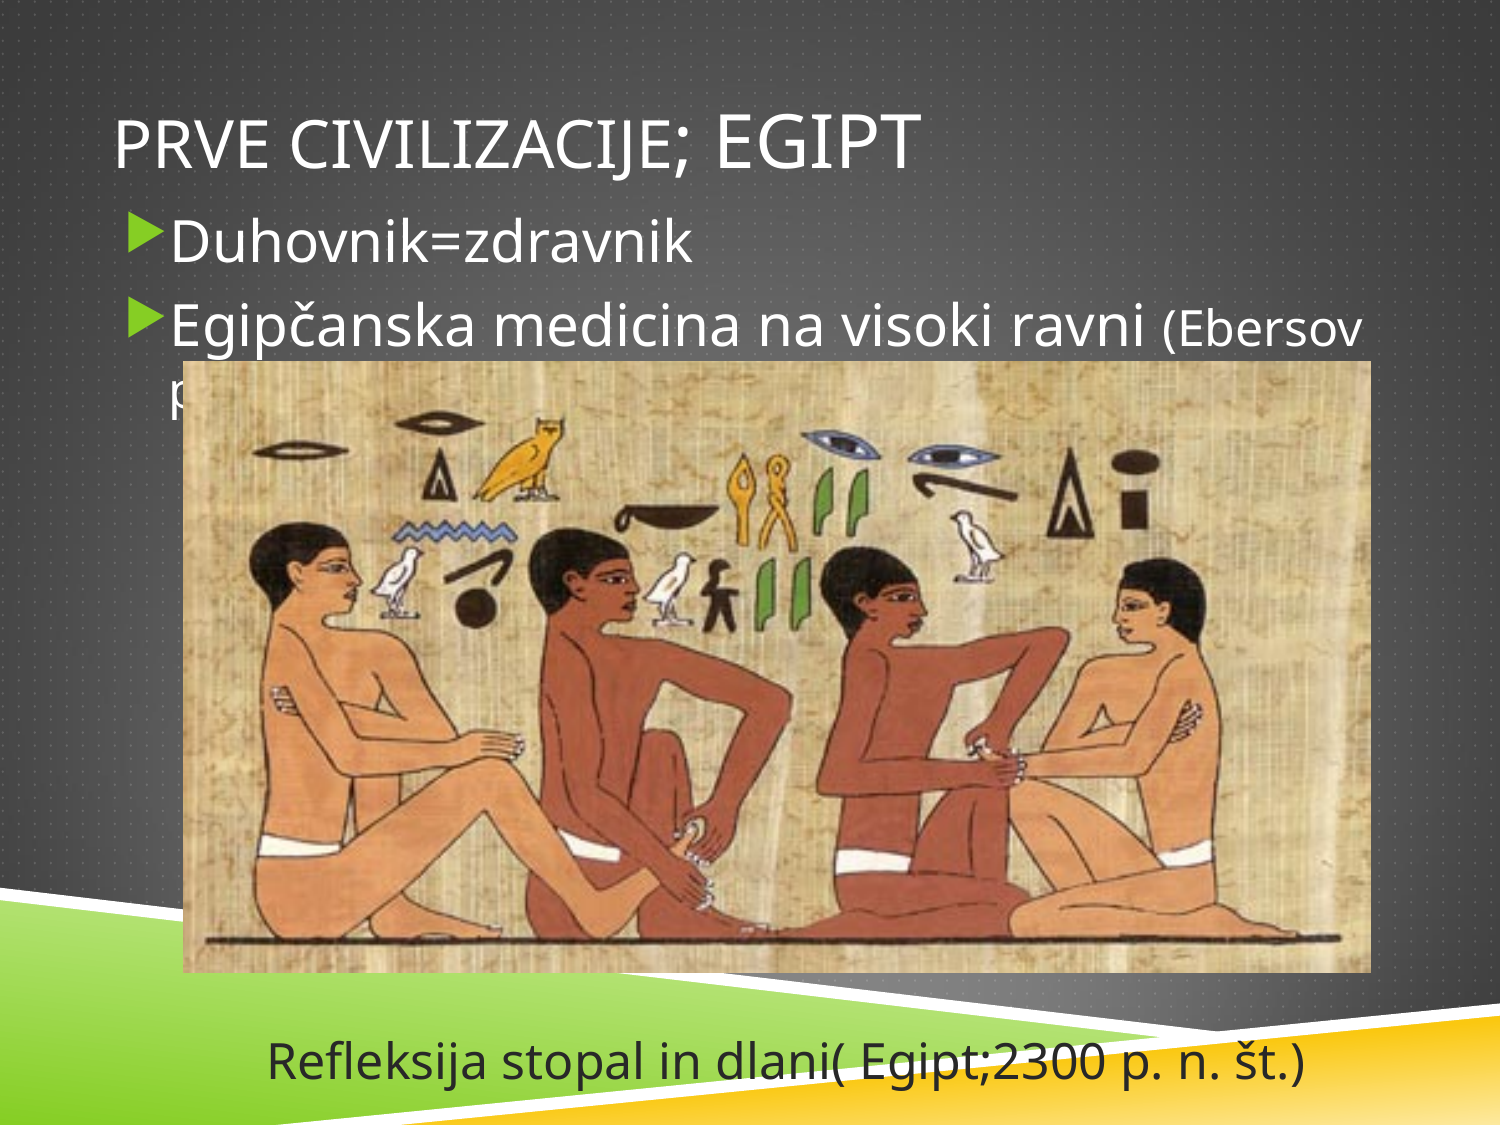

# Prve civilizacije; EGIPT
Duhovnik=zdravnik
Egipčanska medicina na visoki ravni (Ebersov papirus)
 Refleksija stopal in dlani( Egipt;2300 p. n. št.)